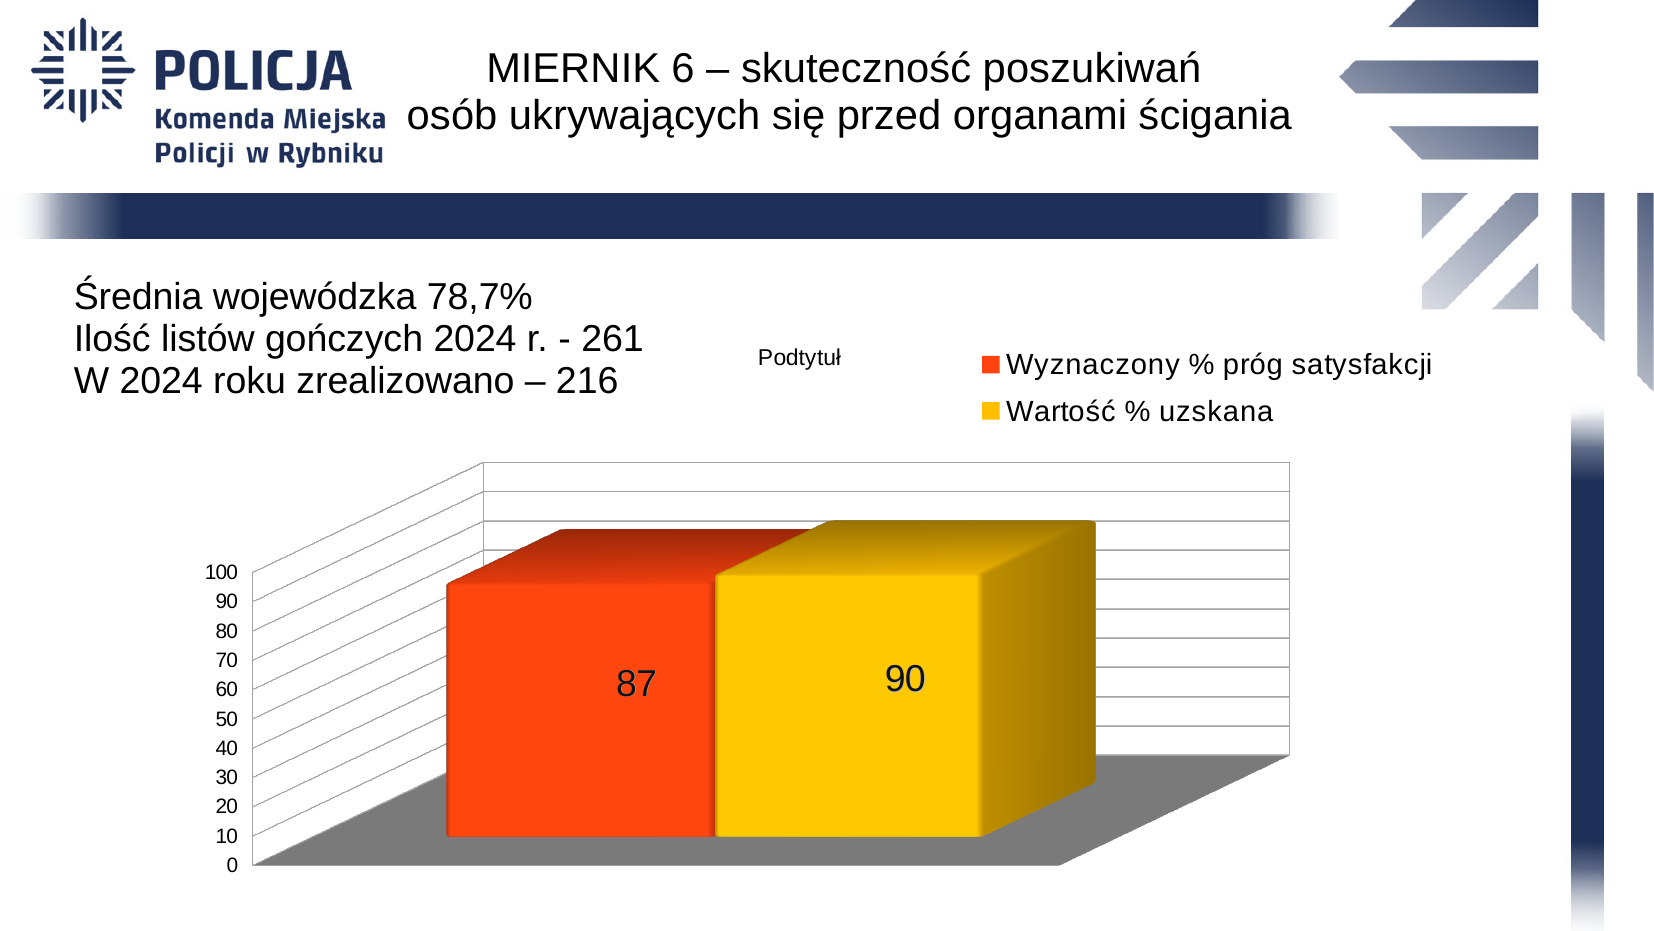

# MIERNIK 6 – skuteczność poszukiwań osób ukrywających się przed organami ścigania
Średnia wojewódzka 78,7%
Ilość listów gończych 2024 r. - 261
W 2024 roku zrealizowano – 216
[unsupported chart]